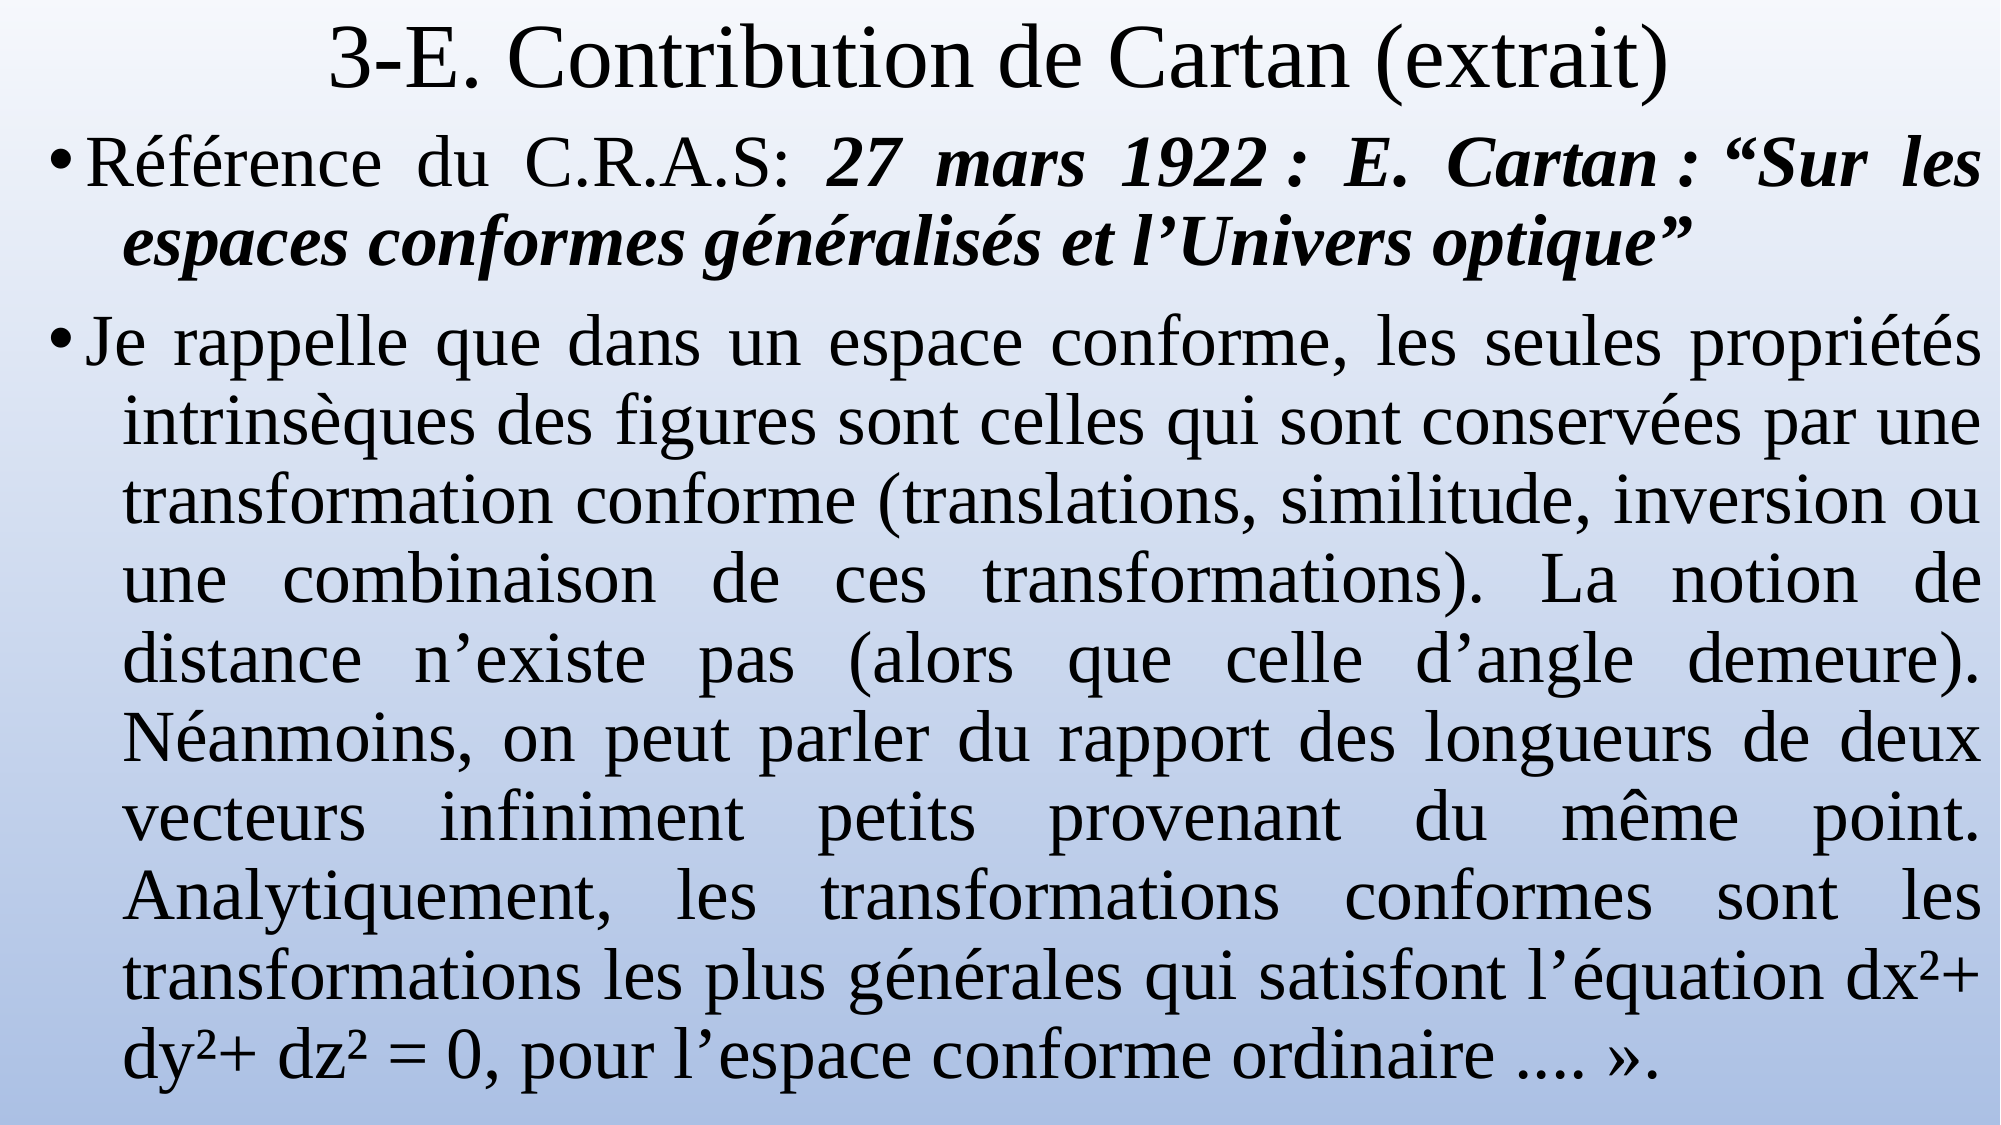

# 3-E. Contribution de Cartan (extrait)
Référence du C.R.A.S: 27 mars 1922 : E. Cartan : “Sur les espaces conformes généralisés et l’Univers optique”
Je rappelle que dans un espace conforme, les seules propriétés intrinsèques des figures sont celles qui sont conservées par une transformation conforme (translations, similitude, inversion ou une combinaison de ces transformations). La notion de distance n’existe pas (alors que celle d’angle demeure). Néanmoins, on peut parler du rapport des longueurs de deux vecteurs infiniment petits provenant du même point. Analytiquement, les transformations conformes sont les transformations les plus générales qui satisfont l’équation dx²+ dy²+ dz² = 0, pour l’espace conforme ordinaire .... ».